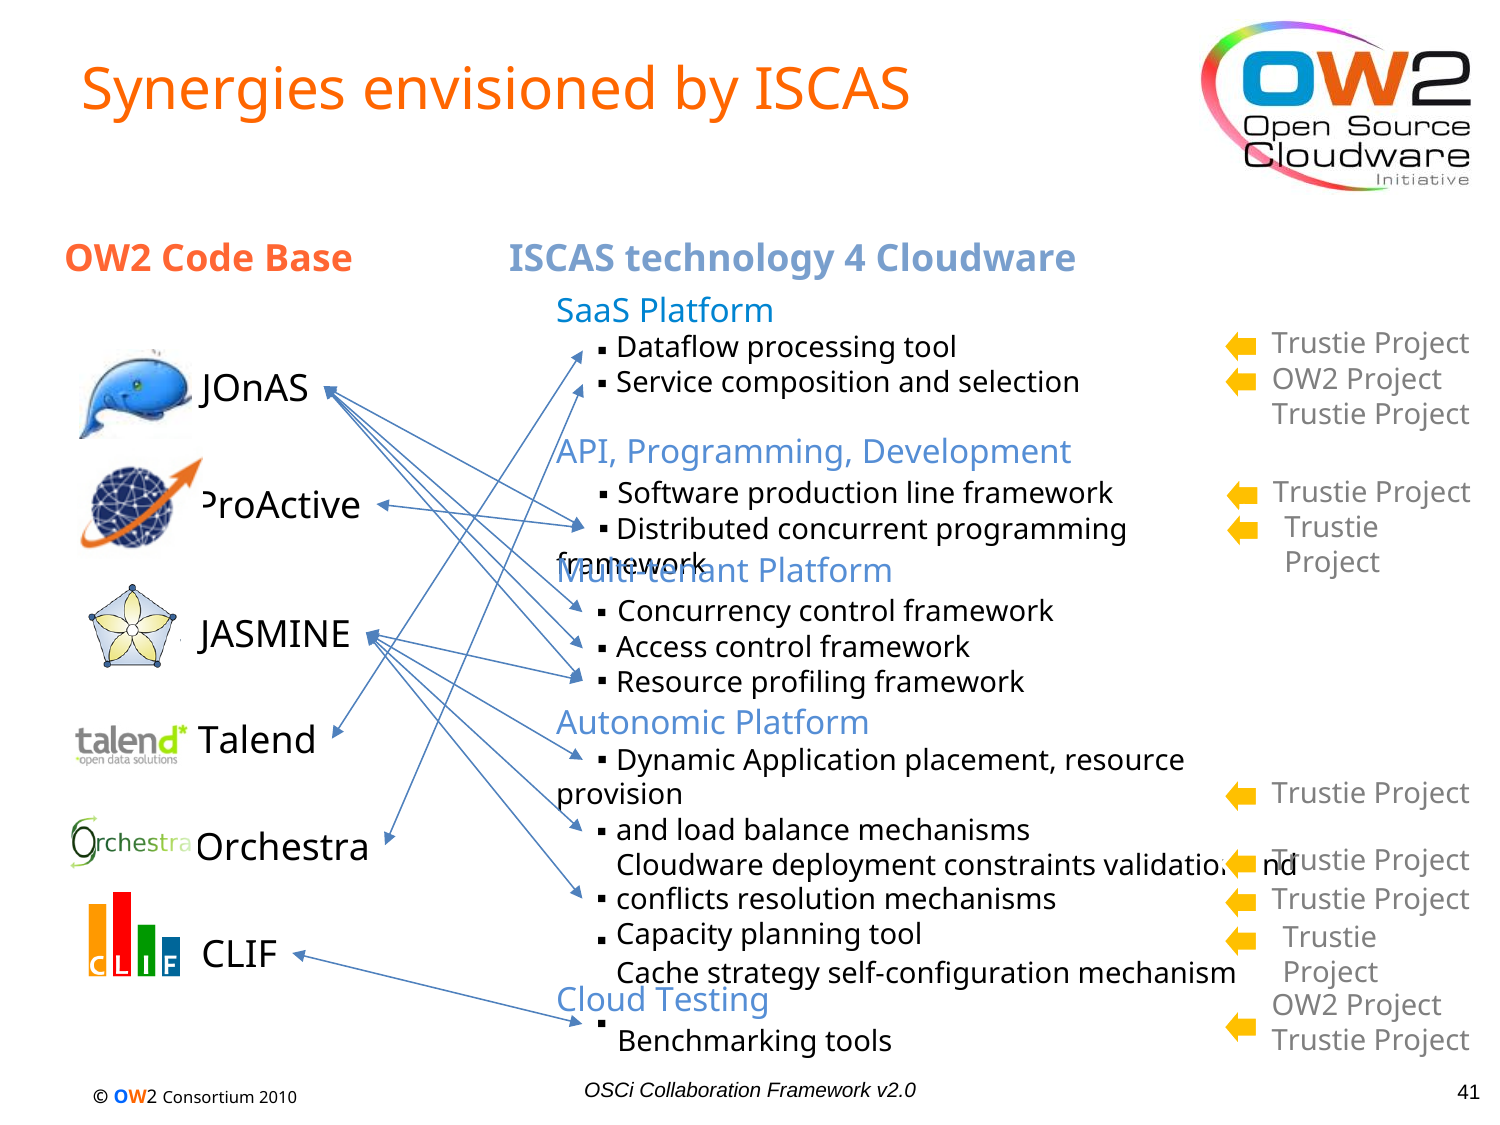

# Synergies envisioned by ISCAS
OW2 Code Base
ISCAS technology 4 Cloudware
SaaS Platform
 Dataflow processing tool
 Service composition and selection
Trustie Project

OW2 Project
Trustie Project
JOnAS

API, Programming, Development
 Software production line framework
 Distributed concurrent programming framework
Trustie Project
ProActive

Trustie Project

Multi-tenant Platform
 Concurrency control framework
 Access control framework
 Resource profiling framework

JASMINE


Autonomic Platform
 Dynamic Application placement, resource provision
 and load balance mechanisms
 Cloudware deployment constraints validation and
 conflicts resolution mechanisms
 Capacity planning tool
 Cache strategy self-configuration mechanism
Talend

Trustie Project
Orchestra

Trustie Project
Trustie Project

Trustie Project
CLIF

Cloud Testing
 Benchmarking tools
OW2 Project
Trustie Project
